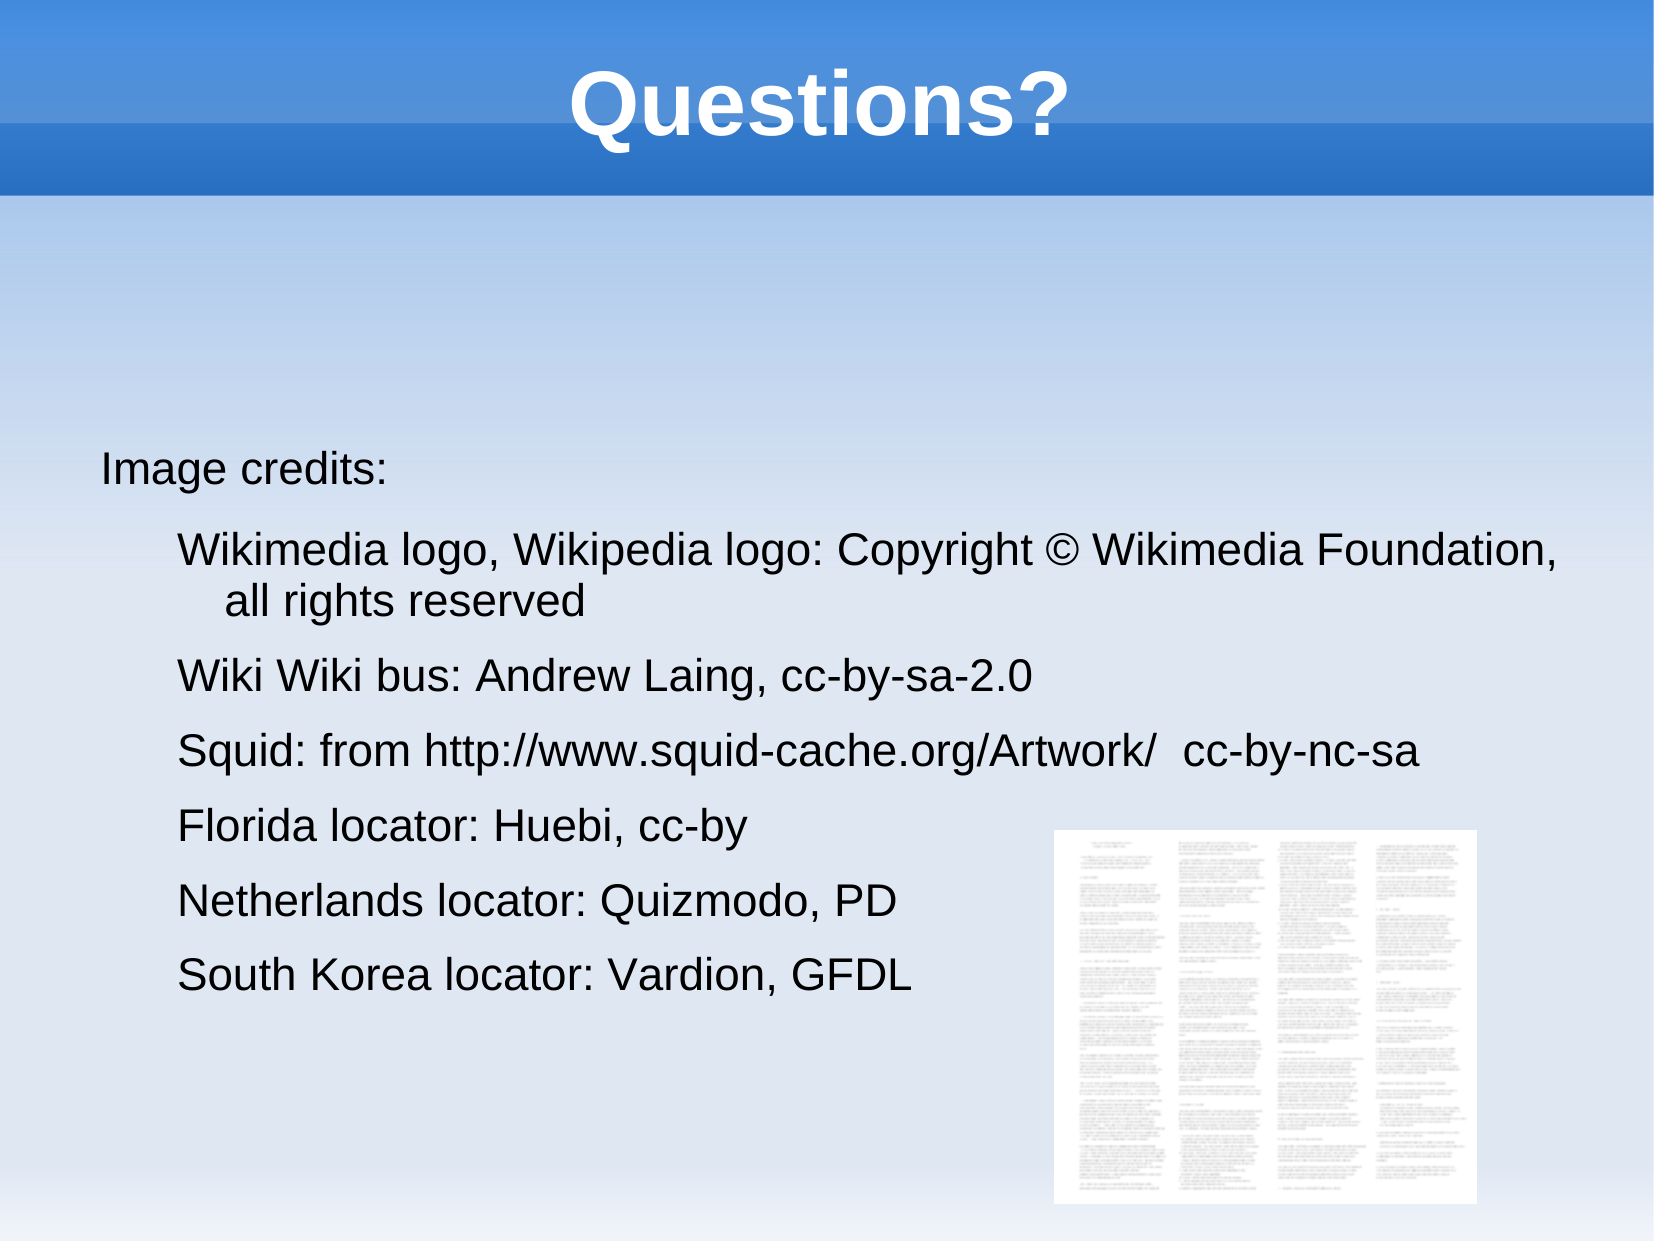

# Questions?
Image credits:
Wikimedia logo, Wikipedia logo: Copyright © Wikimedia Foundation, all rights reserved
Wiki Wiki bus: Andrew Laing, cc-by-sa-2.0
Squid: from http://www.squid-cache.org/Artwork/ cc-by-nc-sa
Florida locator: Huebi, cc-by
Netherlands locator: Quizmodo, PD
South Korea locator: Vardion, GFDL